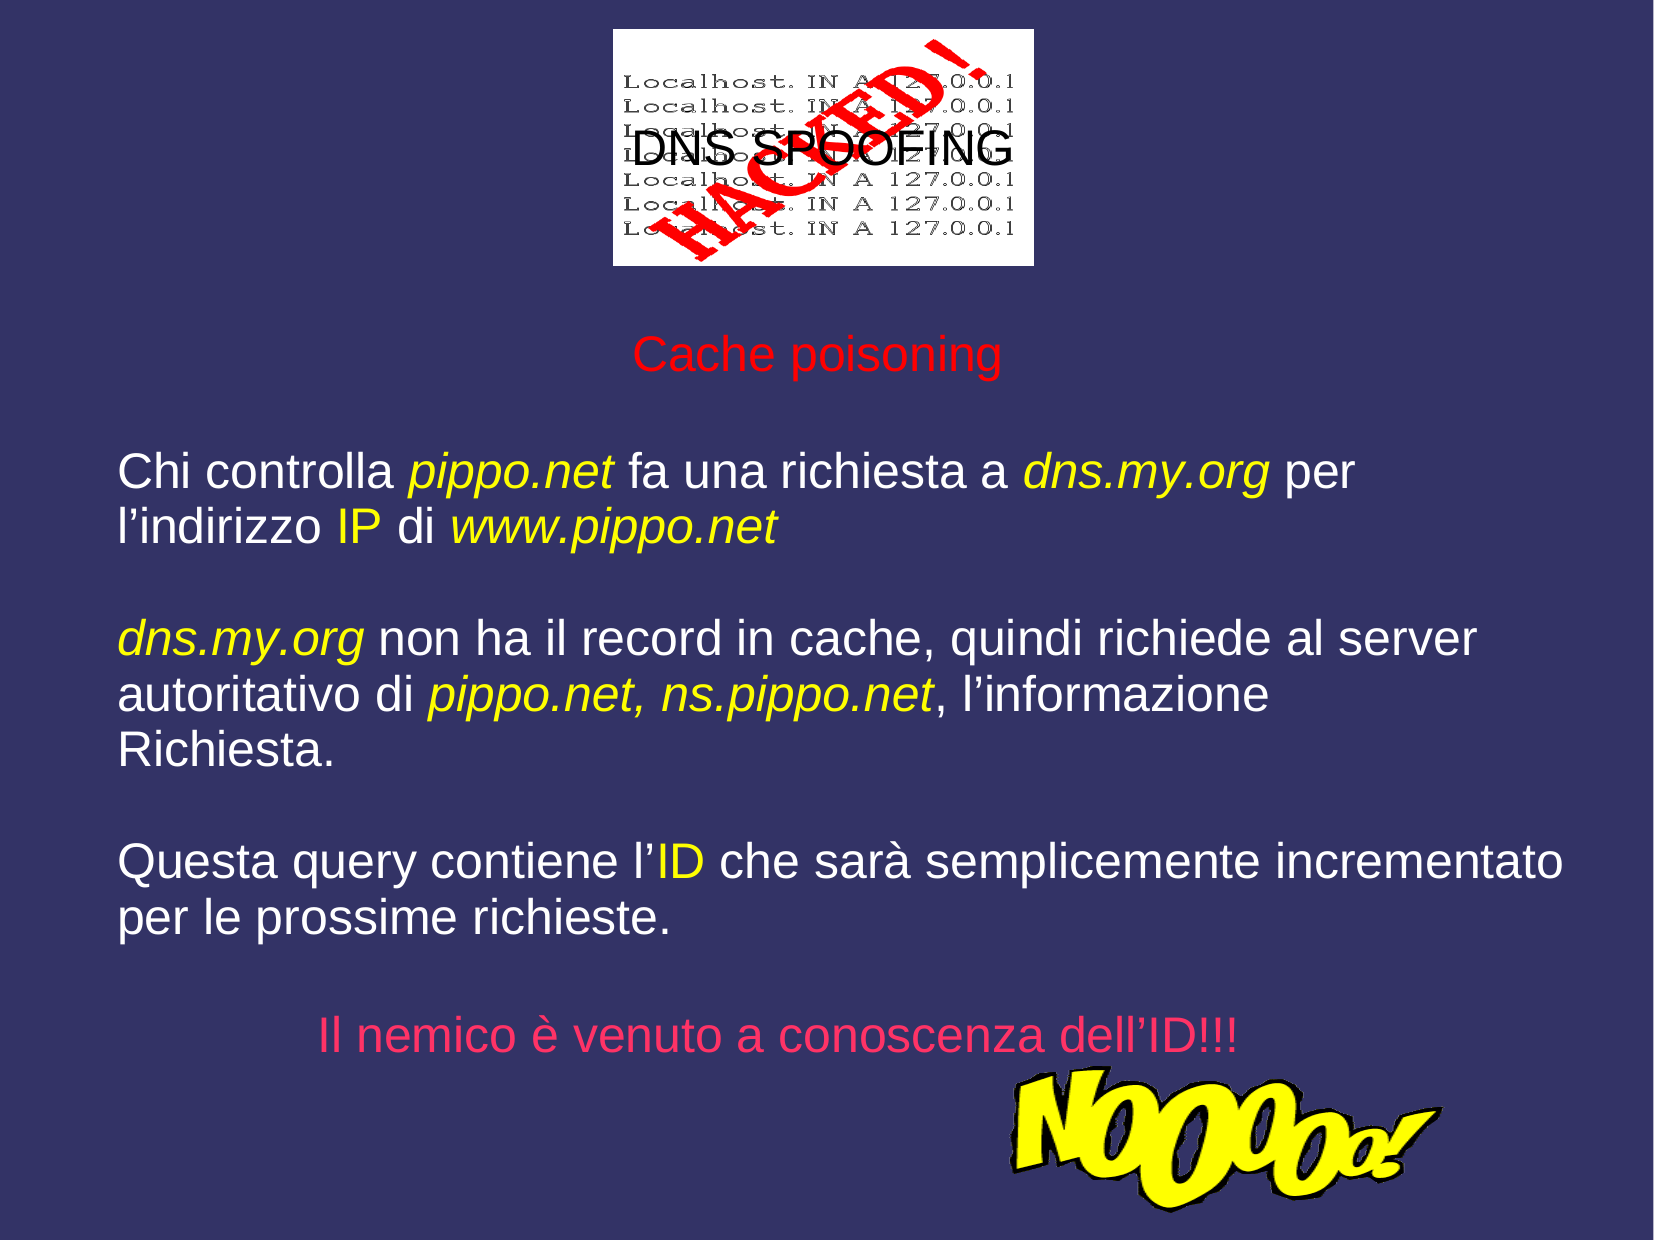

DNS SPOOFING
Cache poisoning
Chi controlla pippo.net fa una richiesta a dns.my.org per
l’indirizzo IP di www.pippo.net
dns.my.org non ha il record in cache, quindi richiede al server
autoritativo di pippo.net, ns.pippo.net, l’informazione
Richiesta.
Questa query contiene l’ID che sarà semplicemente incrementato
per le prossime richieste.
Il nemico è venuto a conoscenza dell’ID!!!